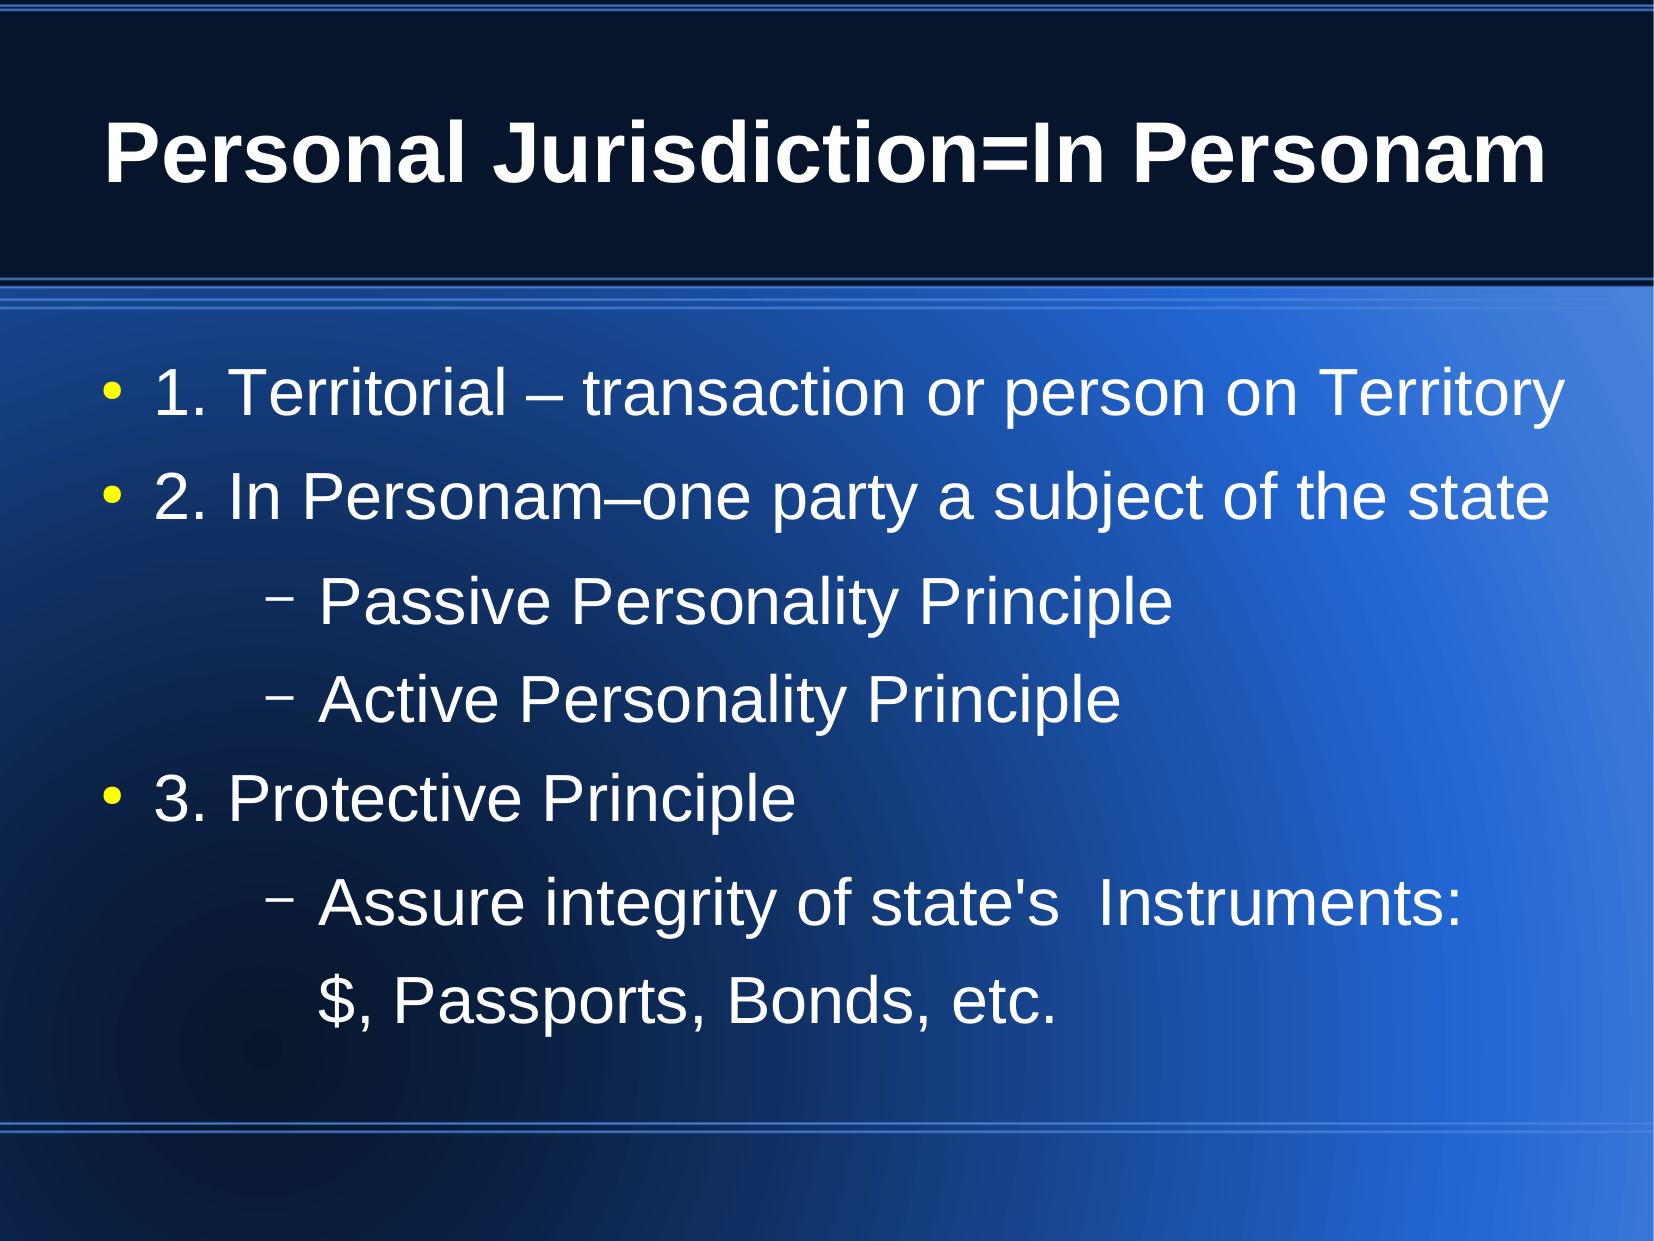

# Personal Jurisdiction=In Personam
1. Territorial – transaction or person on Territory
2. In Personam–one party a subject of the state
Passive Personality Principle
Active Personality Principle
3. Protective Principle
Assure integrity of state's Instruments:
$, Passports, Bonds, etc.